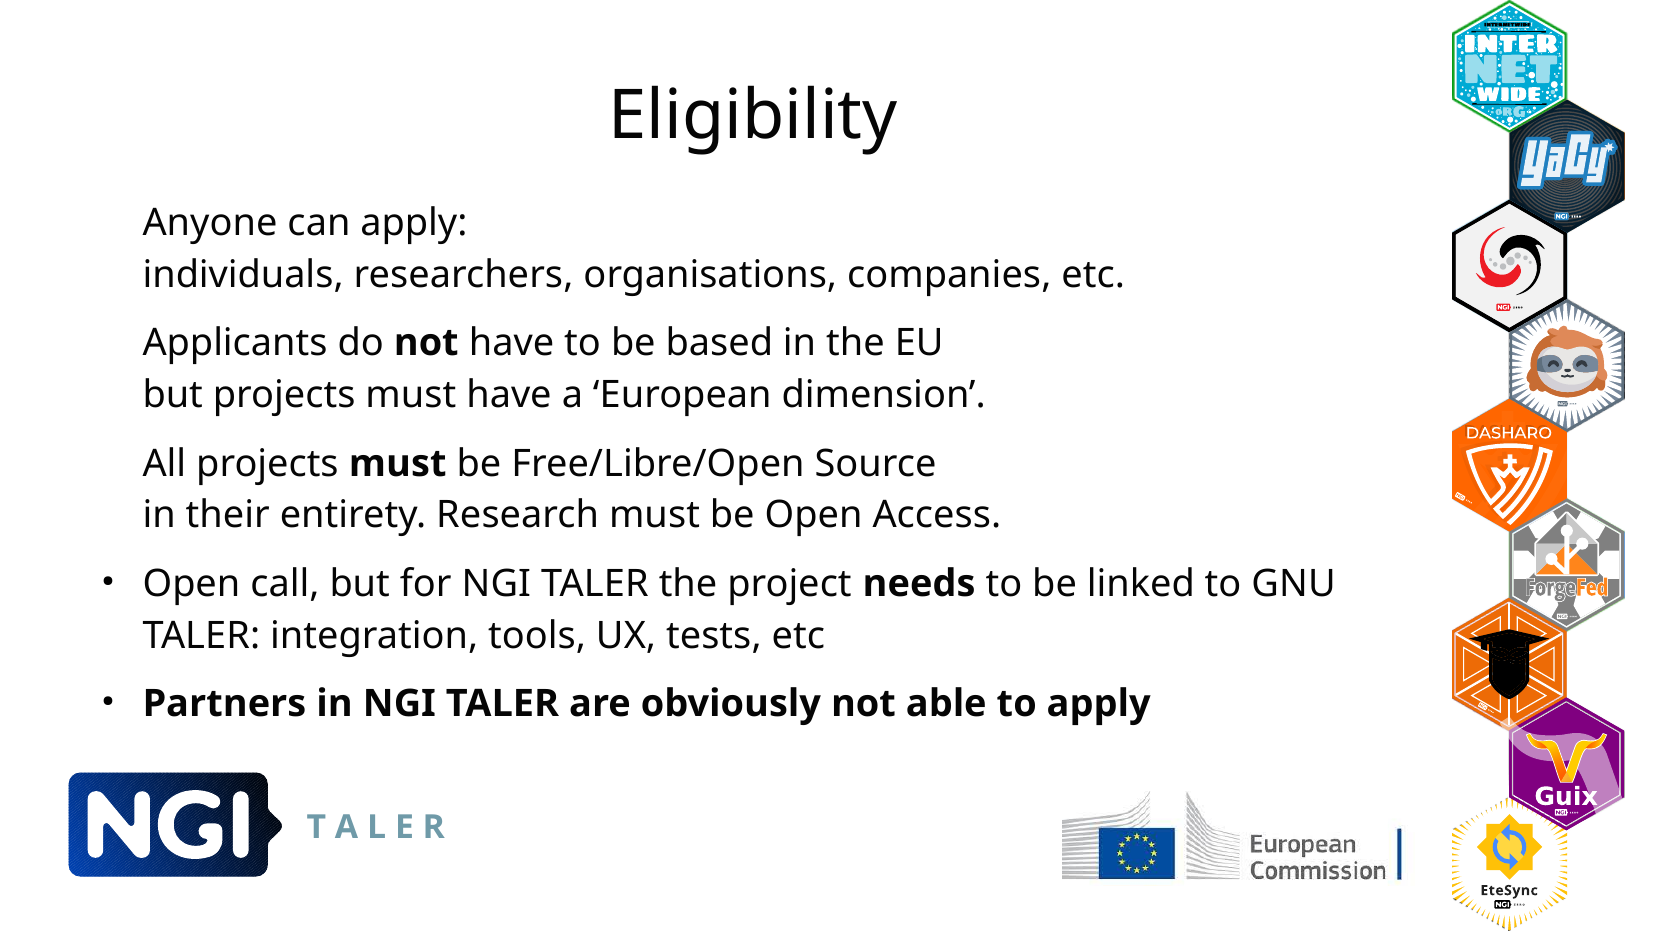

# Eligibility
Anyone can apply:
individuals, researchers, organisations, companies, etc.
Applicants do not have to be based in the EU
but projects must have a ‘European dimension’.
All projects must be Free/Libre/Open Source
in their entirety. Research must be Open Access.
Open call, but for NGI TALER the project needs to be linked to GNU TALER: integration, tools, UX, tests, etc
Partners in NGI TALER are obviously not able to apply